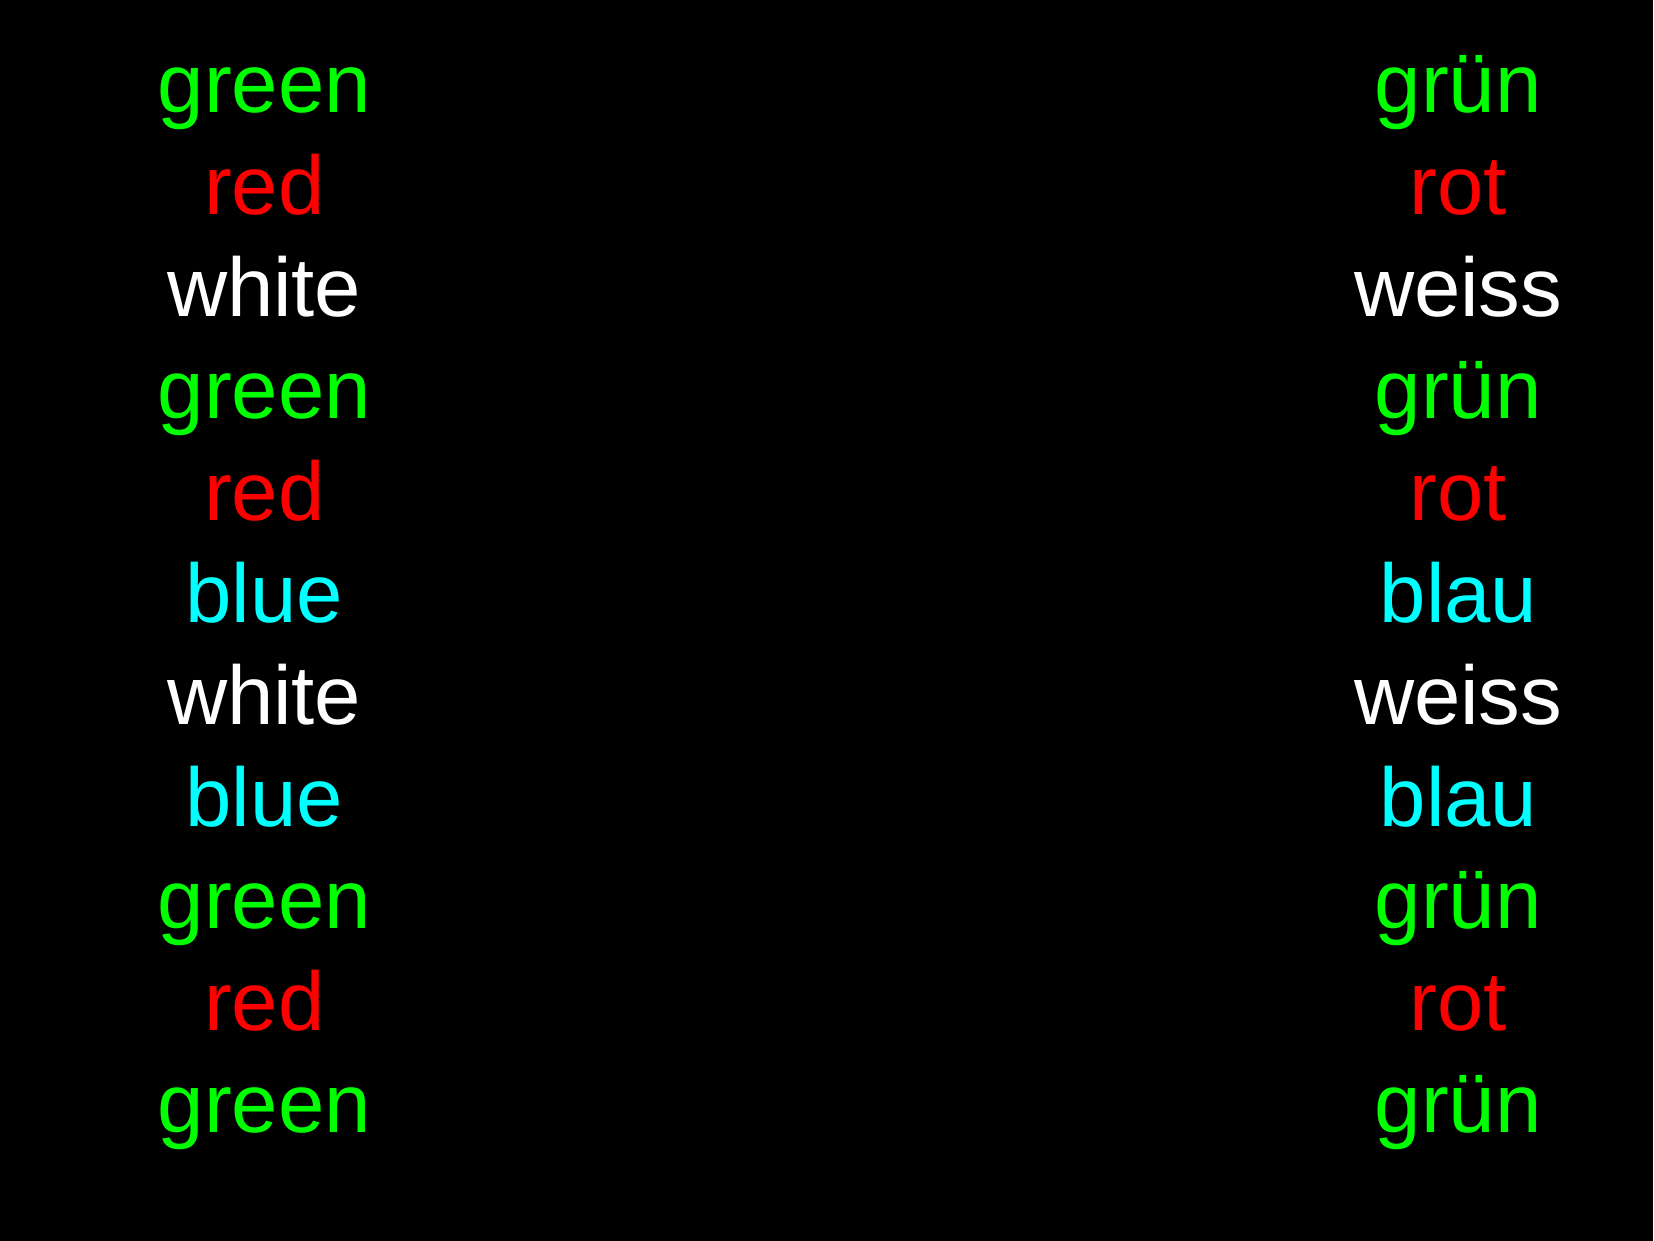

# green
red
white
green
red
blue
white
blue
green
red
green
grün
rot
weiss
grün
rot
blau
weiss
blau
grün
rot
grün